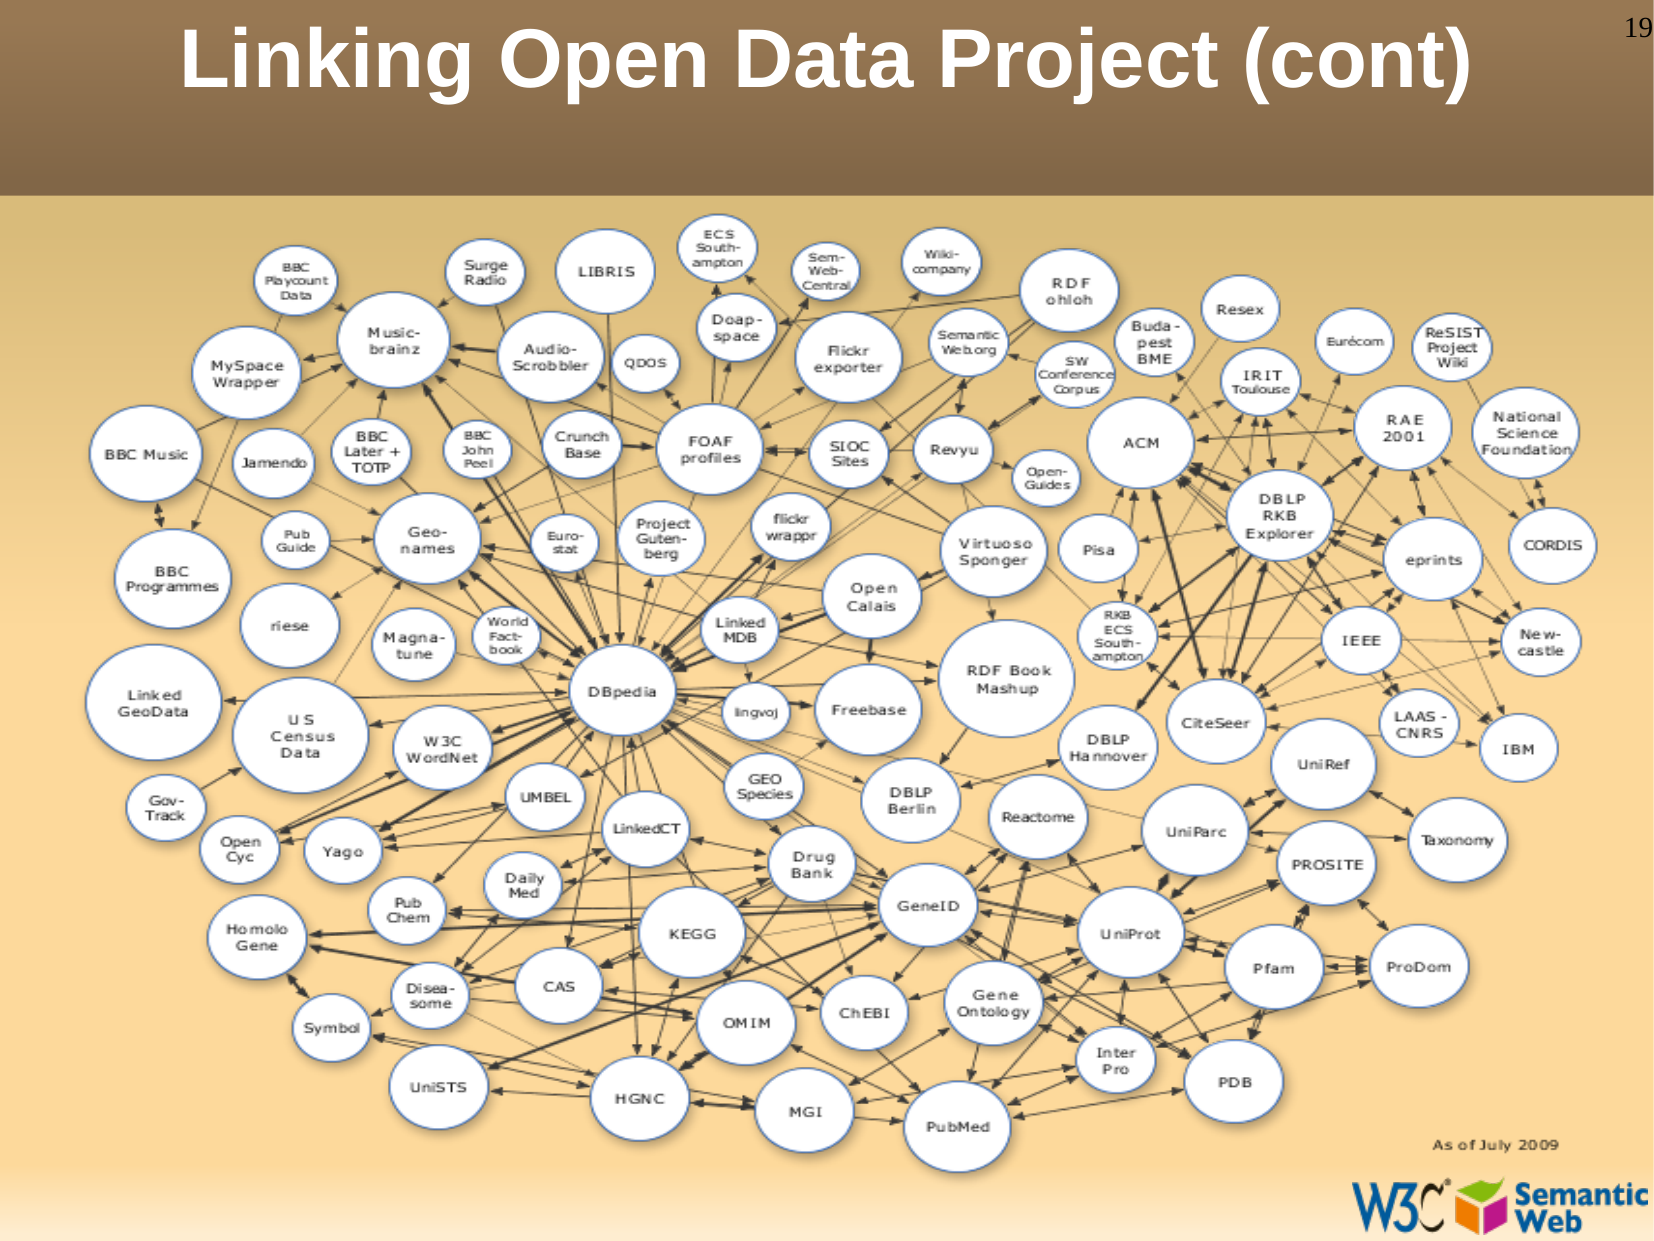

# Linking Open Data Project (cont)
19